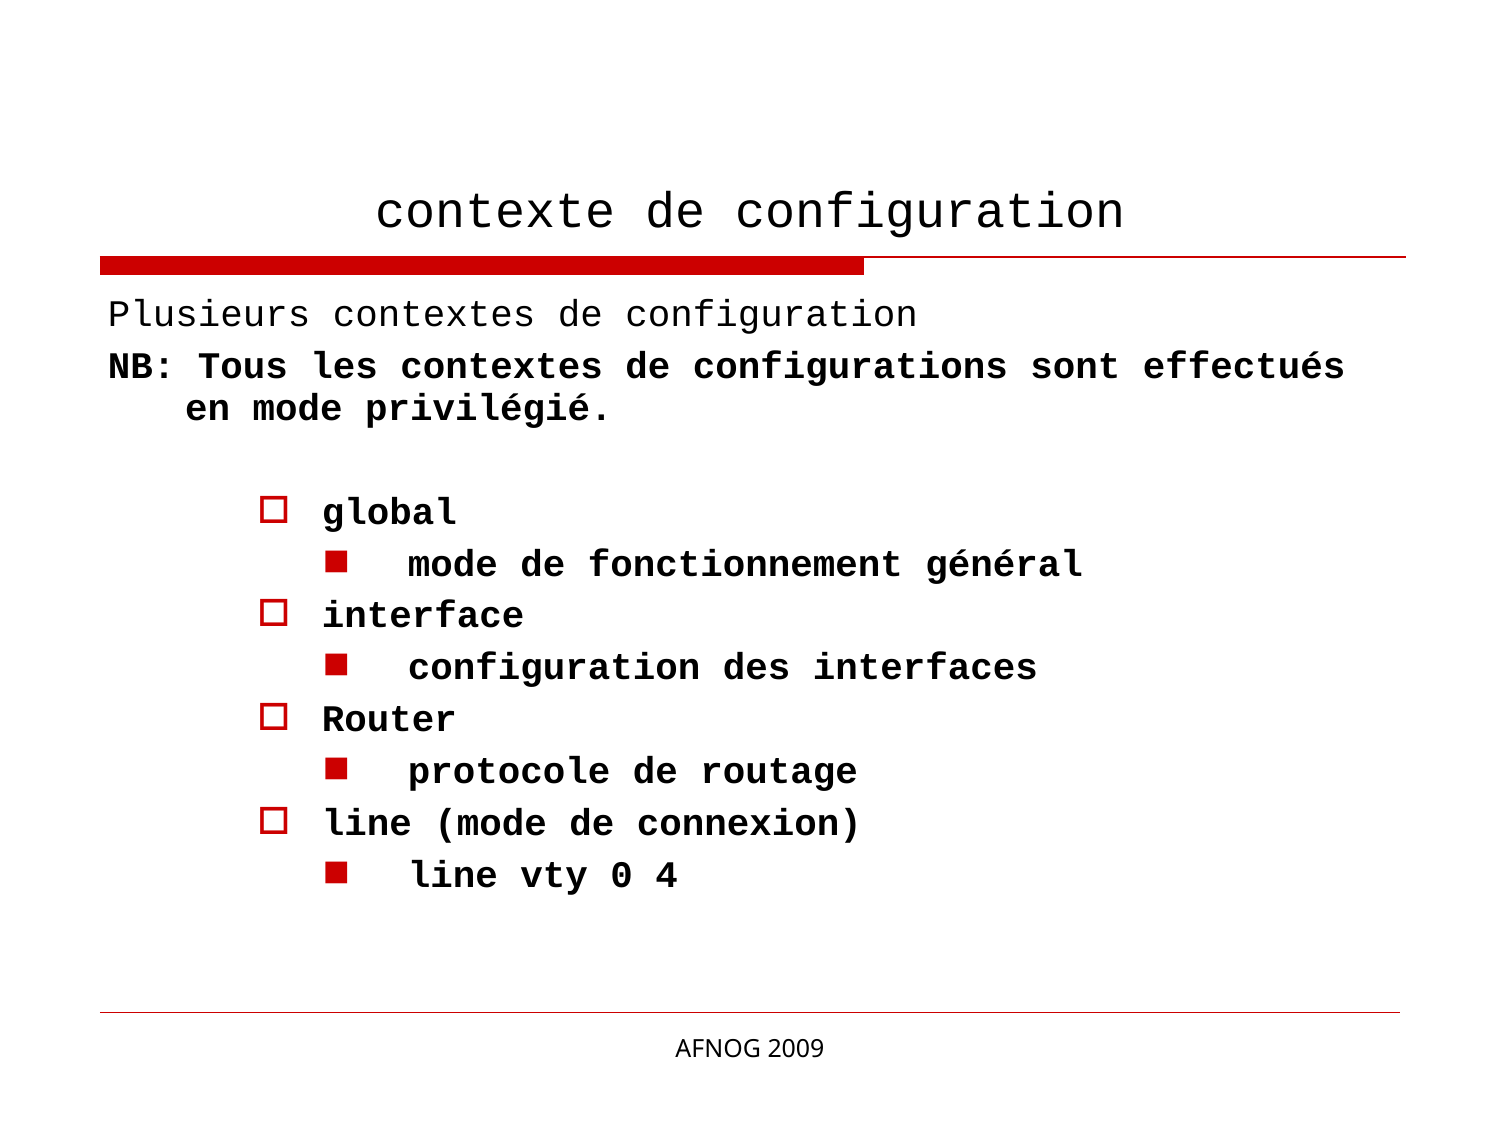

# contexte de configuration
Plusieurs contextes de configuration
NB: Tous les contextes de configurations sont effectués en mode privilégié.
global
	mode de fonctionnement général
interface
	configuration des interfaces
Router
	protocole de routage
line (mode de connexion)
	line vty 0 4
AFNOG 2009